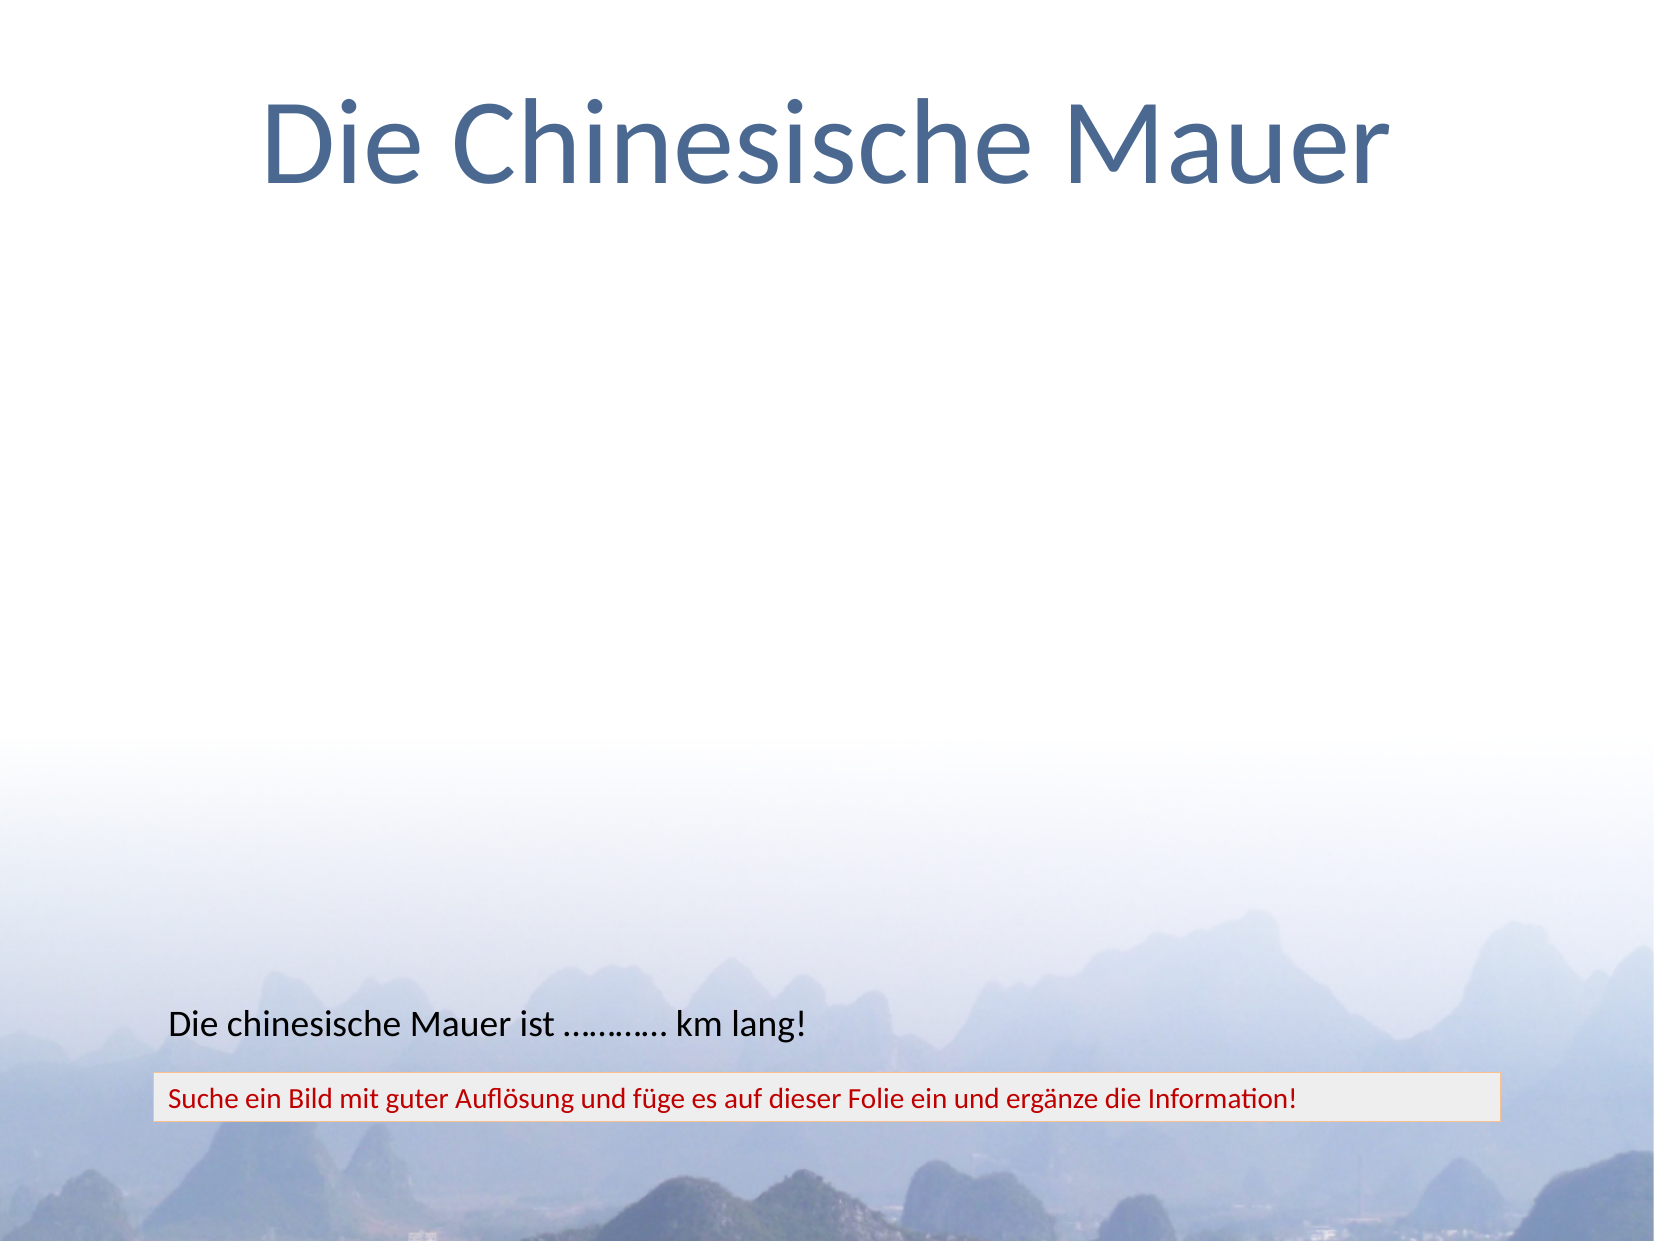

# Die Chinesische Mauer
Die chinesische Mauer ist ………… km lang!
Suche ein Bild mit guter Auflösung und füge es auf dieser Folie ein und ergänze die Information!